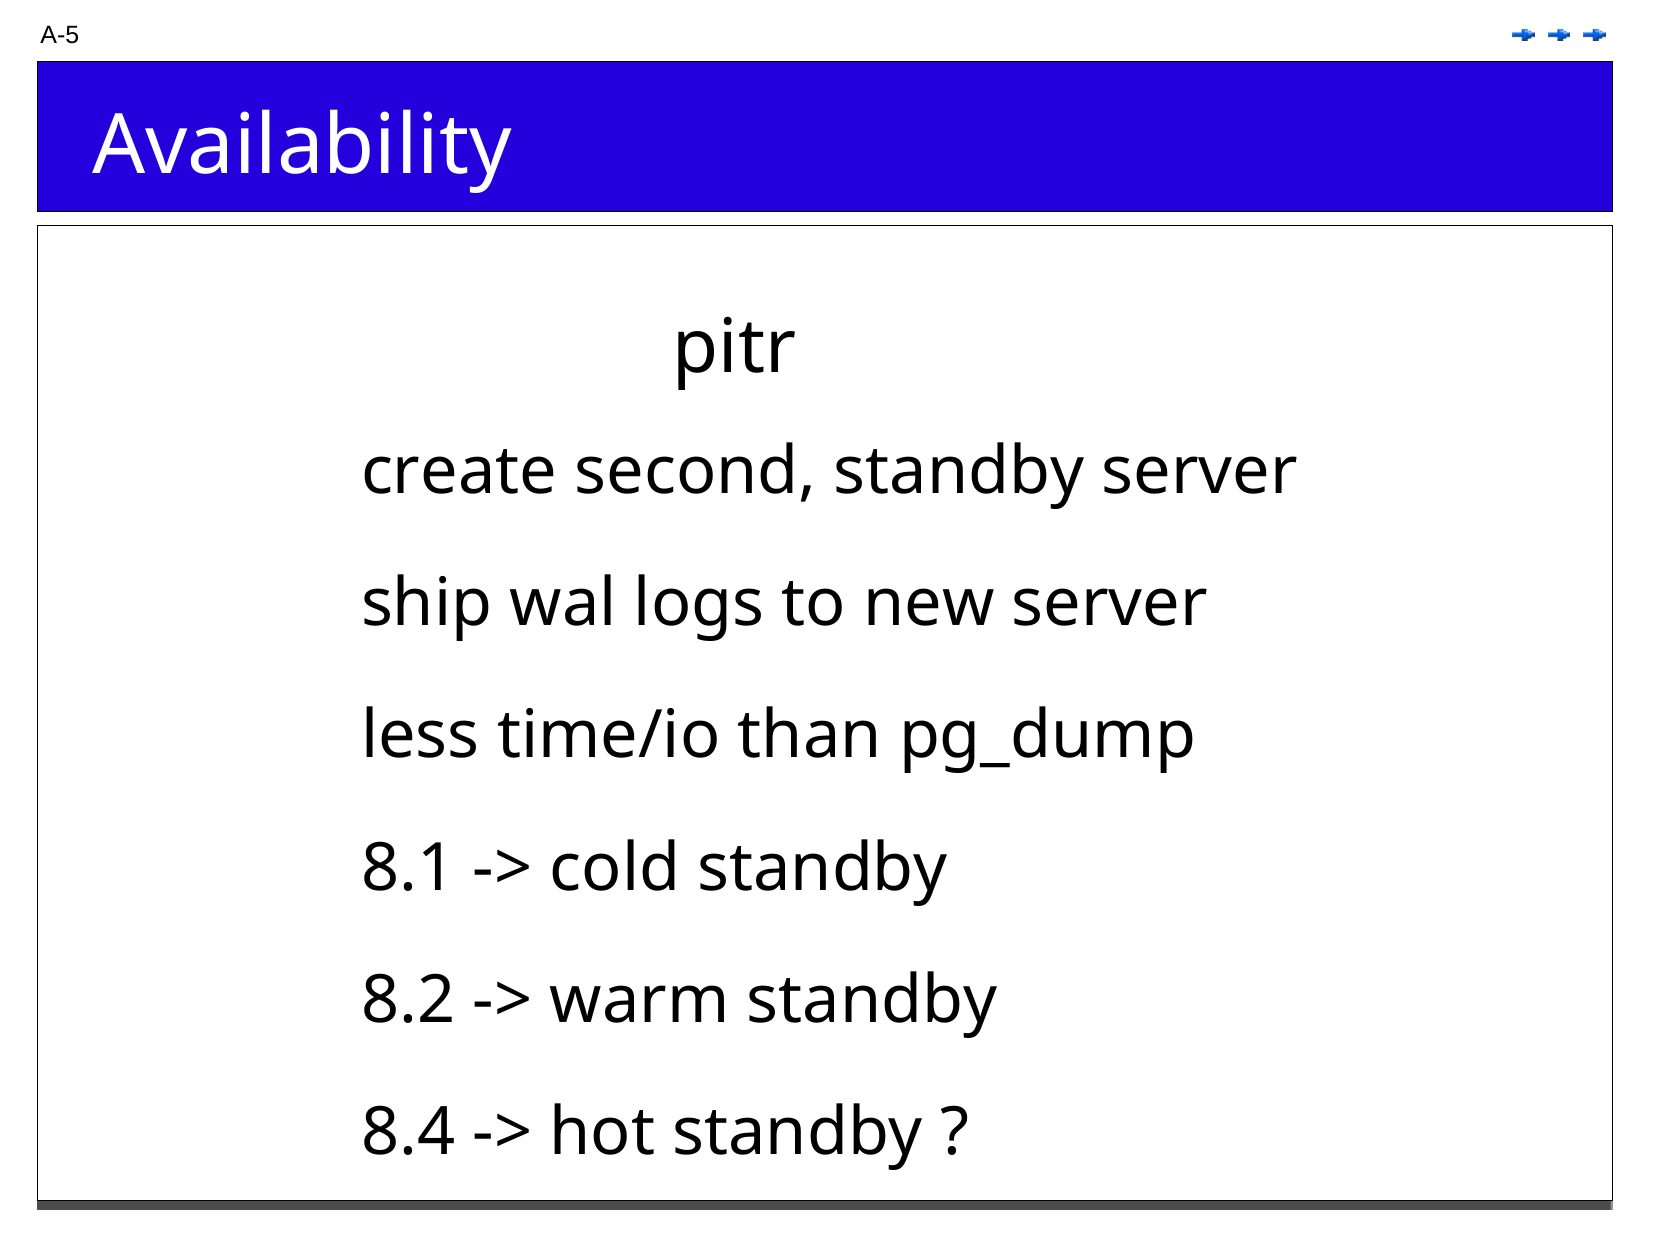

A-5
Availability
pitr
 create second, standby server
 ship wal logs to new server
 less time/io than pg_dump
 8.1 -> cold standby
 8.2 -> warm standby
 8.4 -> hot standby ?